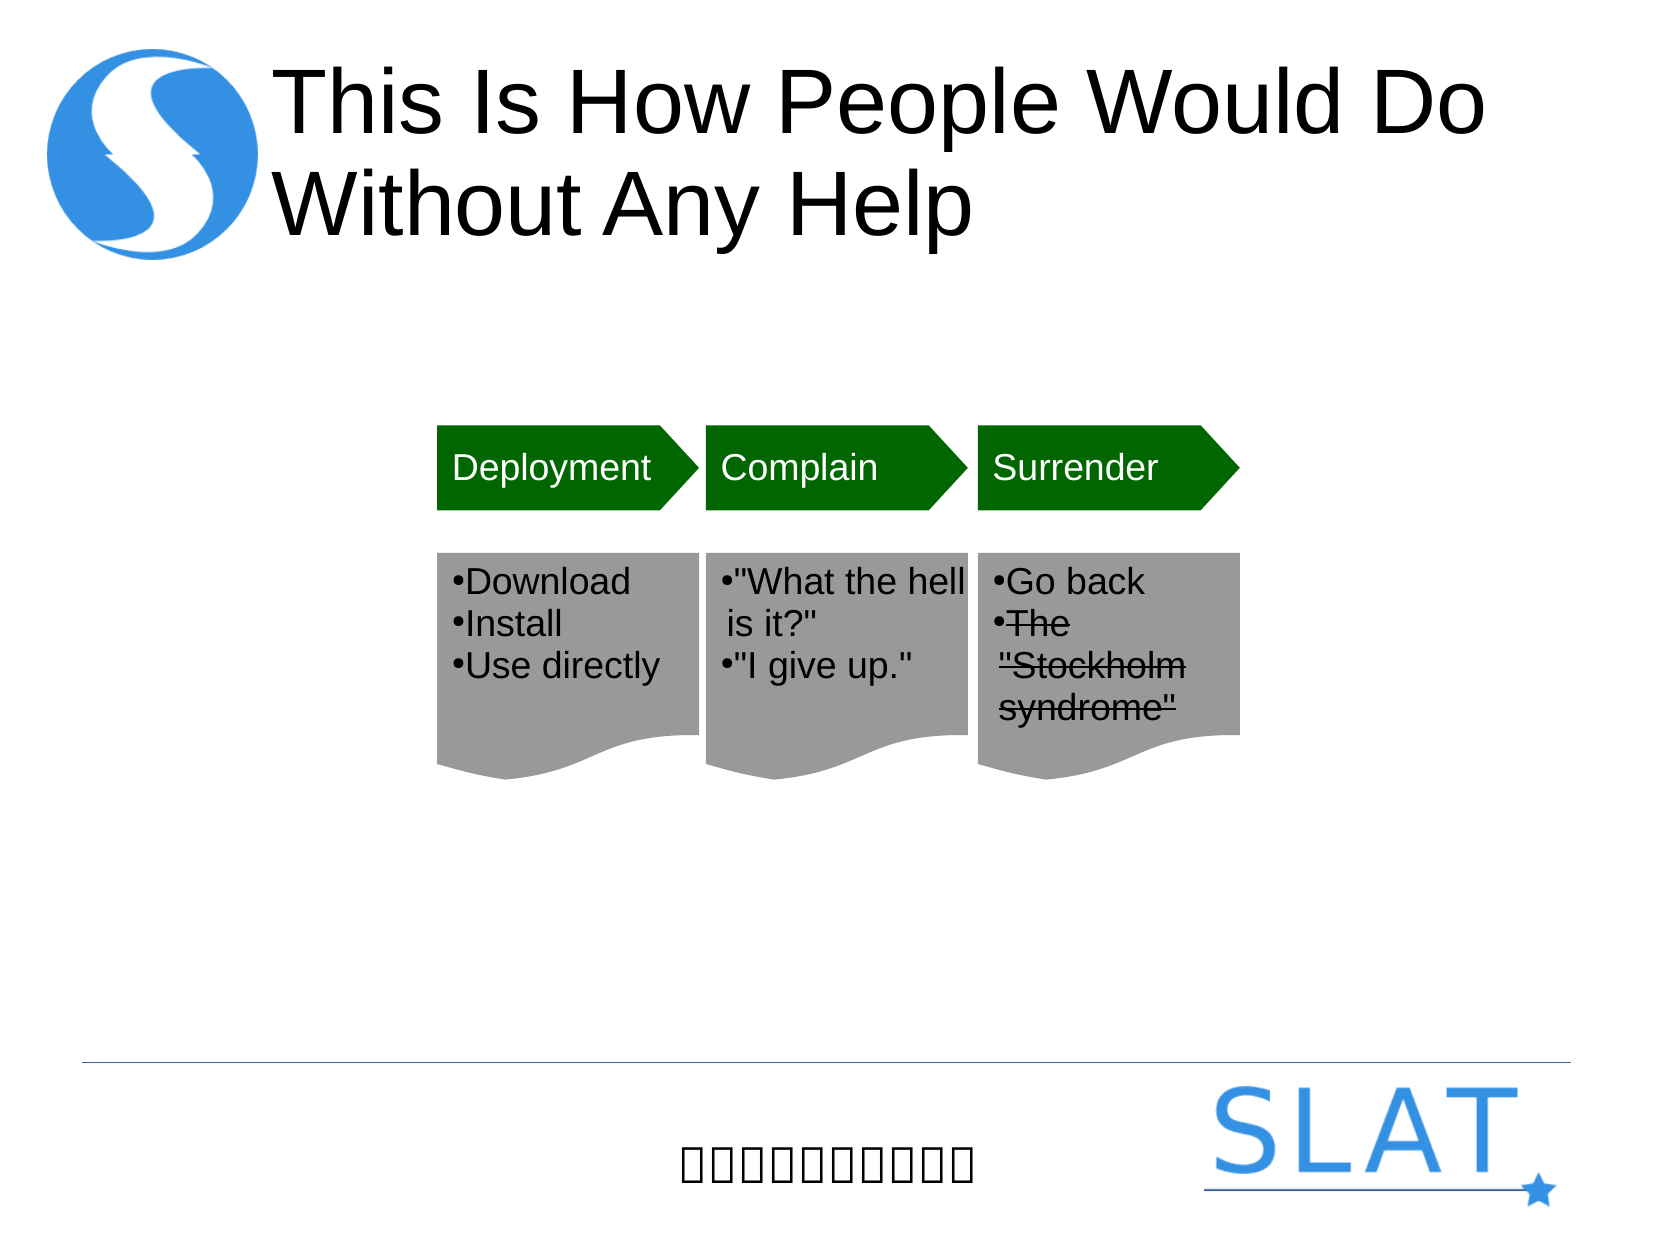

# This Is How People Would Do Without Any Help
Surrender
Deployment
Complain
Download
Install
Use directly
"What the hell
is it?"
"I give up."
Go back
The
"Stockholm
syndrome"